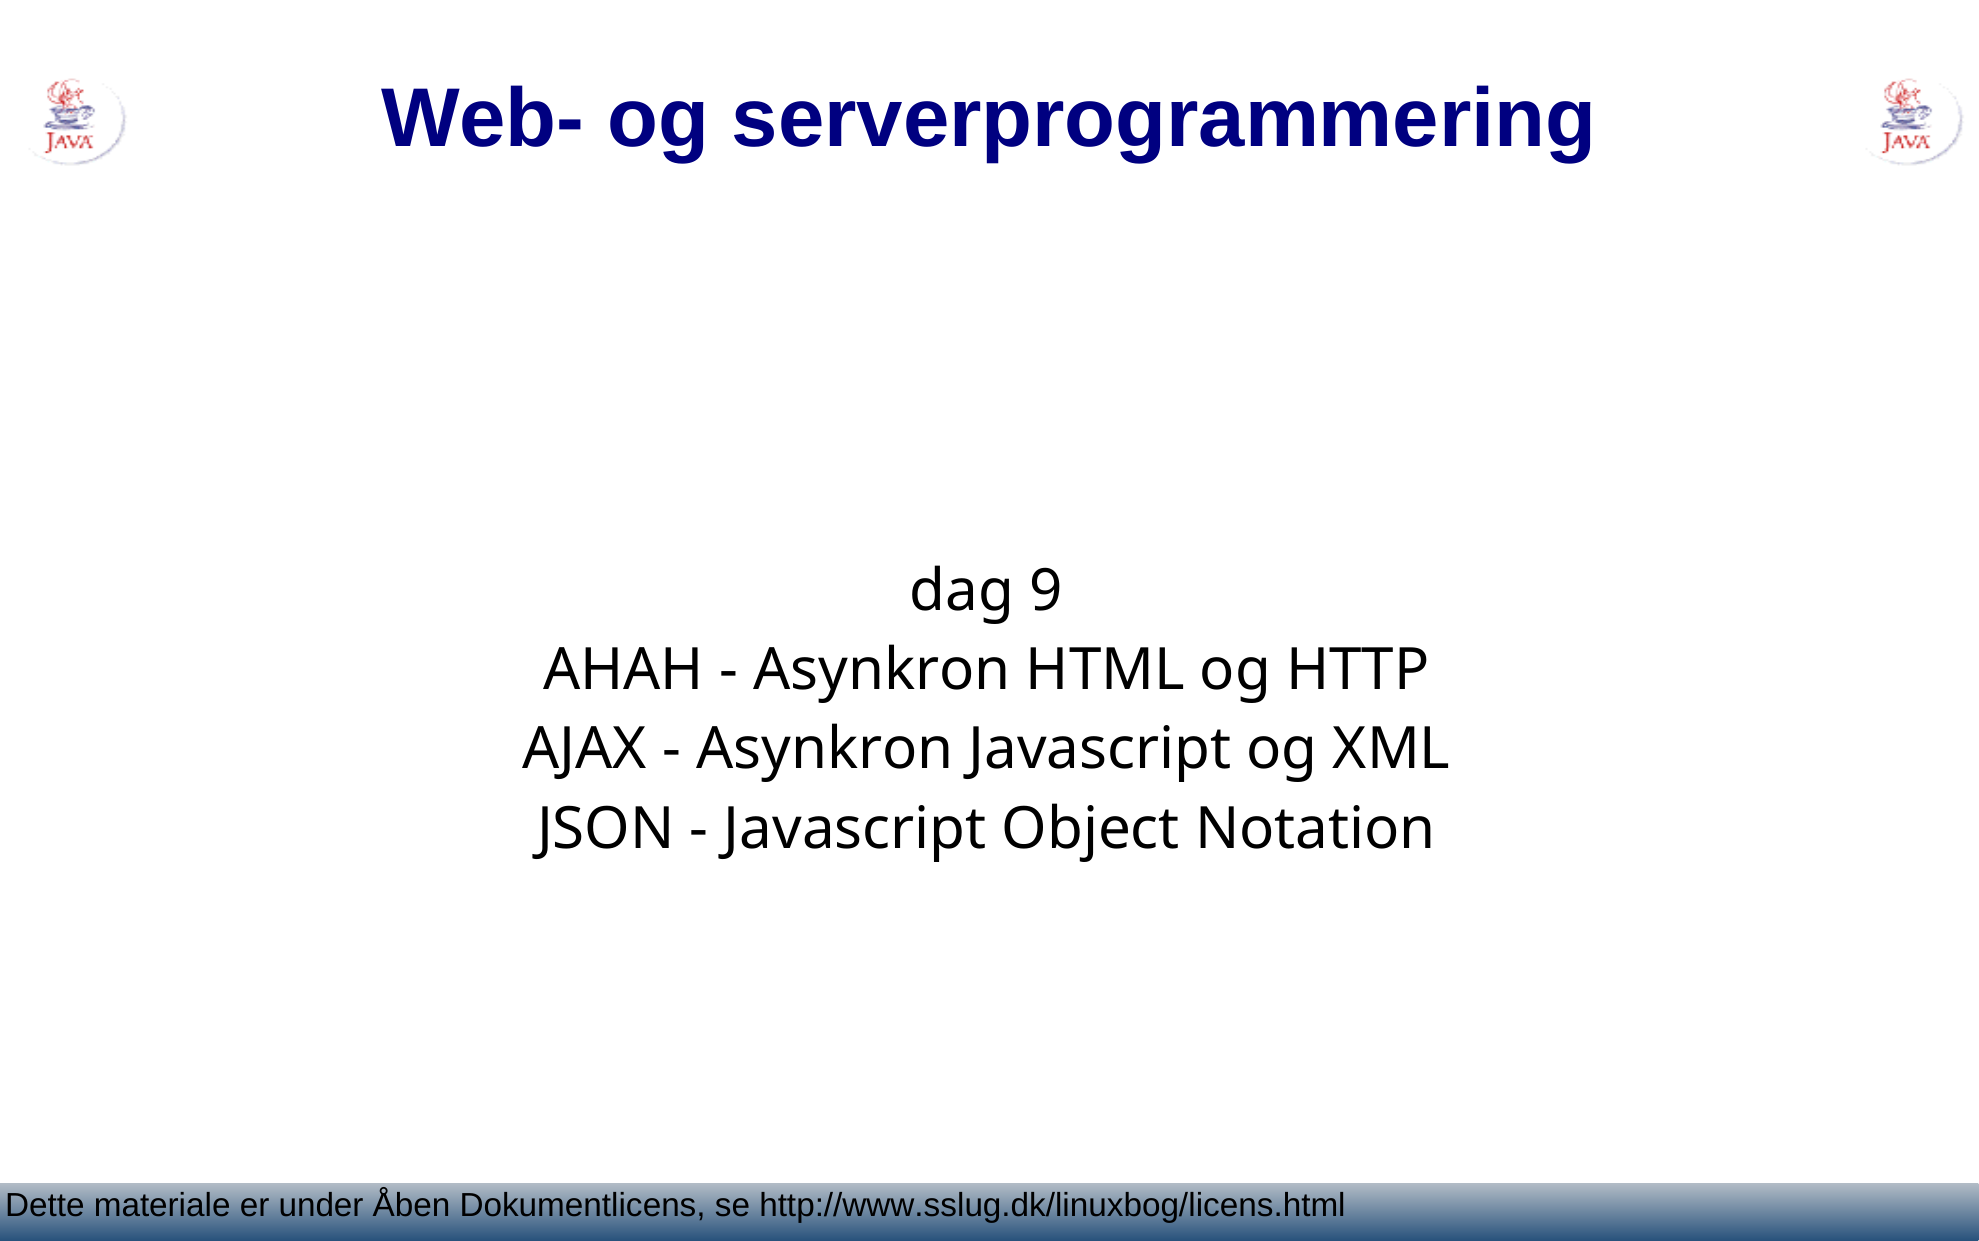

# Web- og serverprogrammering
dag 9
AHAH - Asynkron HTML og HTTP
AJAX - Asynkron Javascript og XML
JSON - Javascript Object Notation
Dette materiale er under Åben Dokumentlicens, se http://www.sslug.dk/linuxbog/licens.html